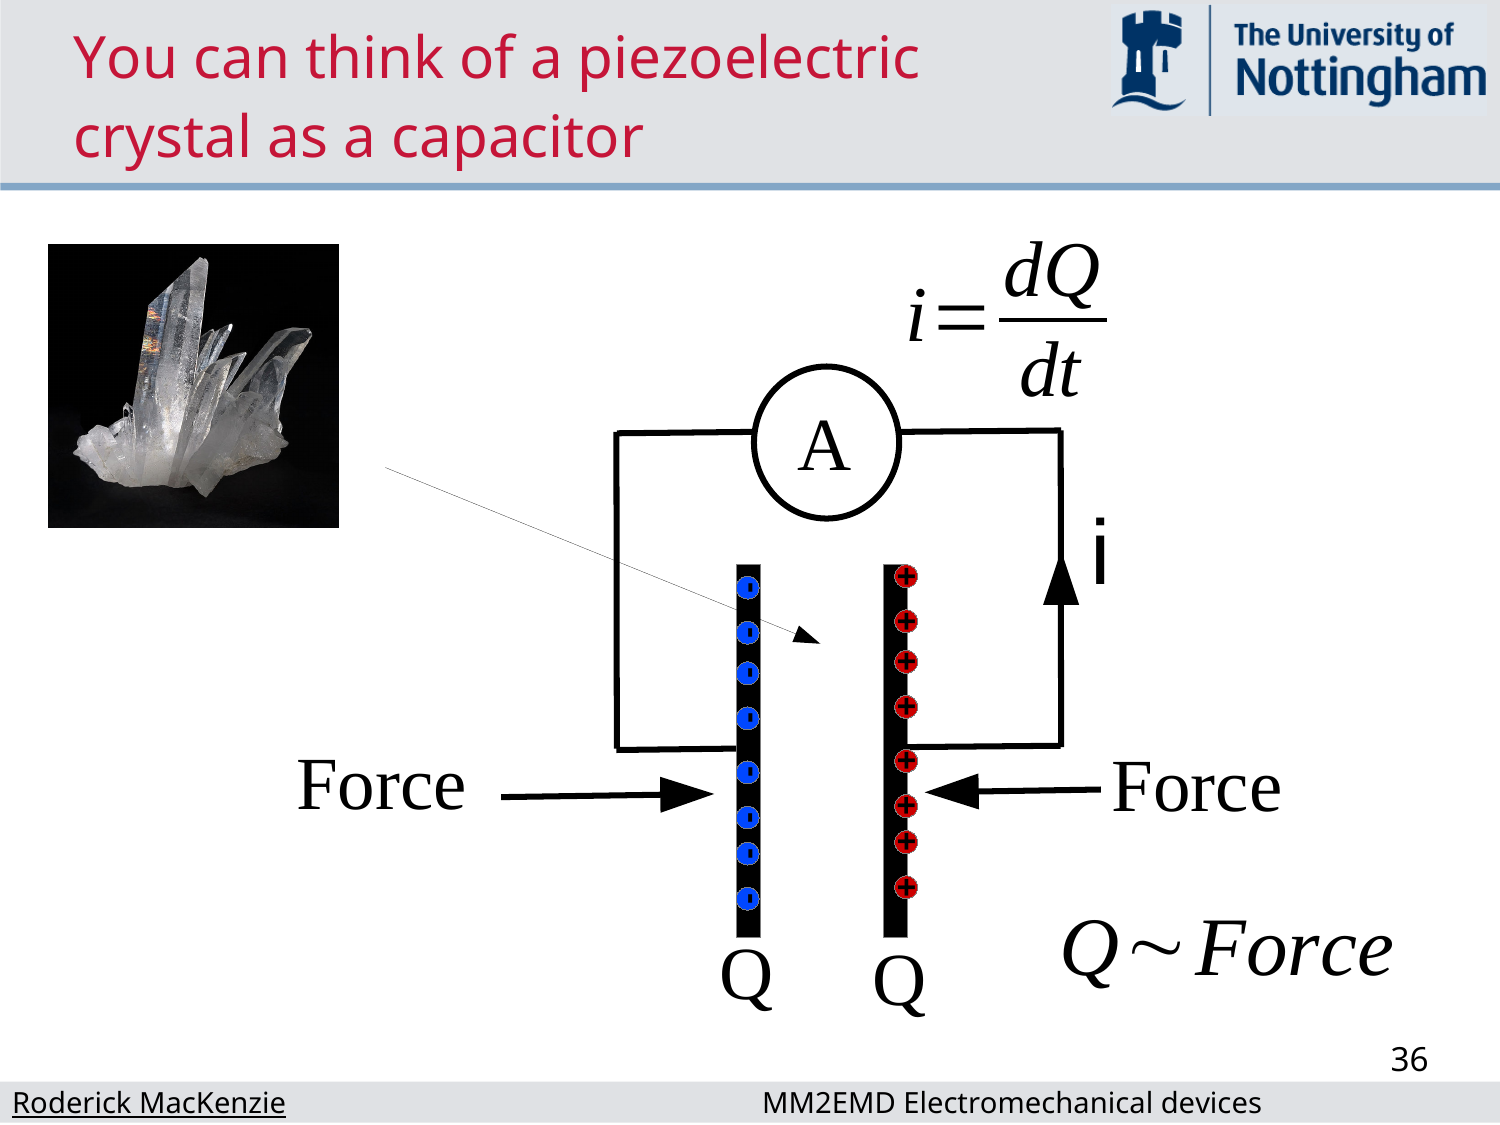

# You can think of a piezoelectric crystal as a capacitor
A
i
+
-
+
-
+
-
+
-
+
-
+
-
+
-
+
-
Force
Force
Q
Q